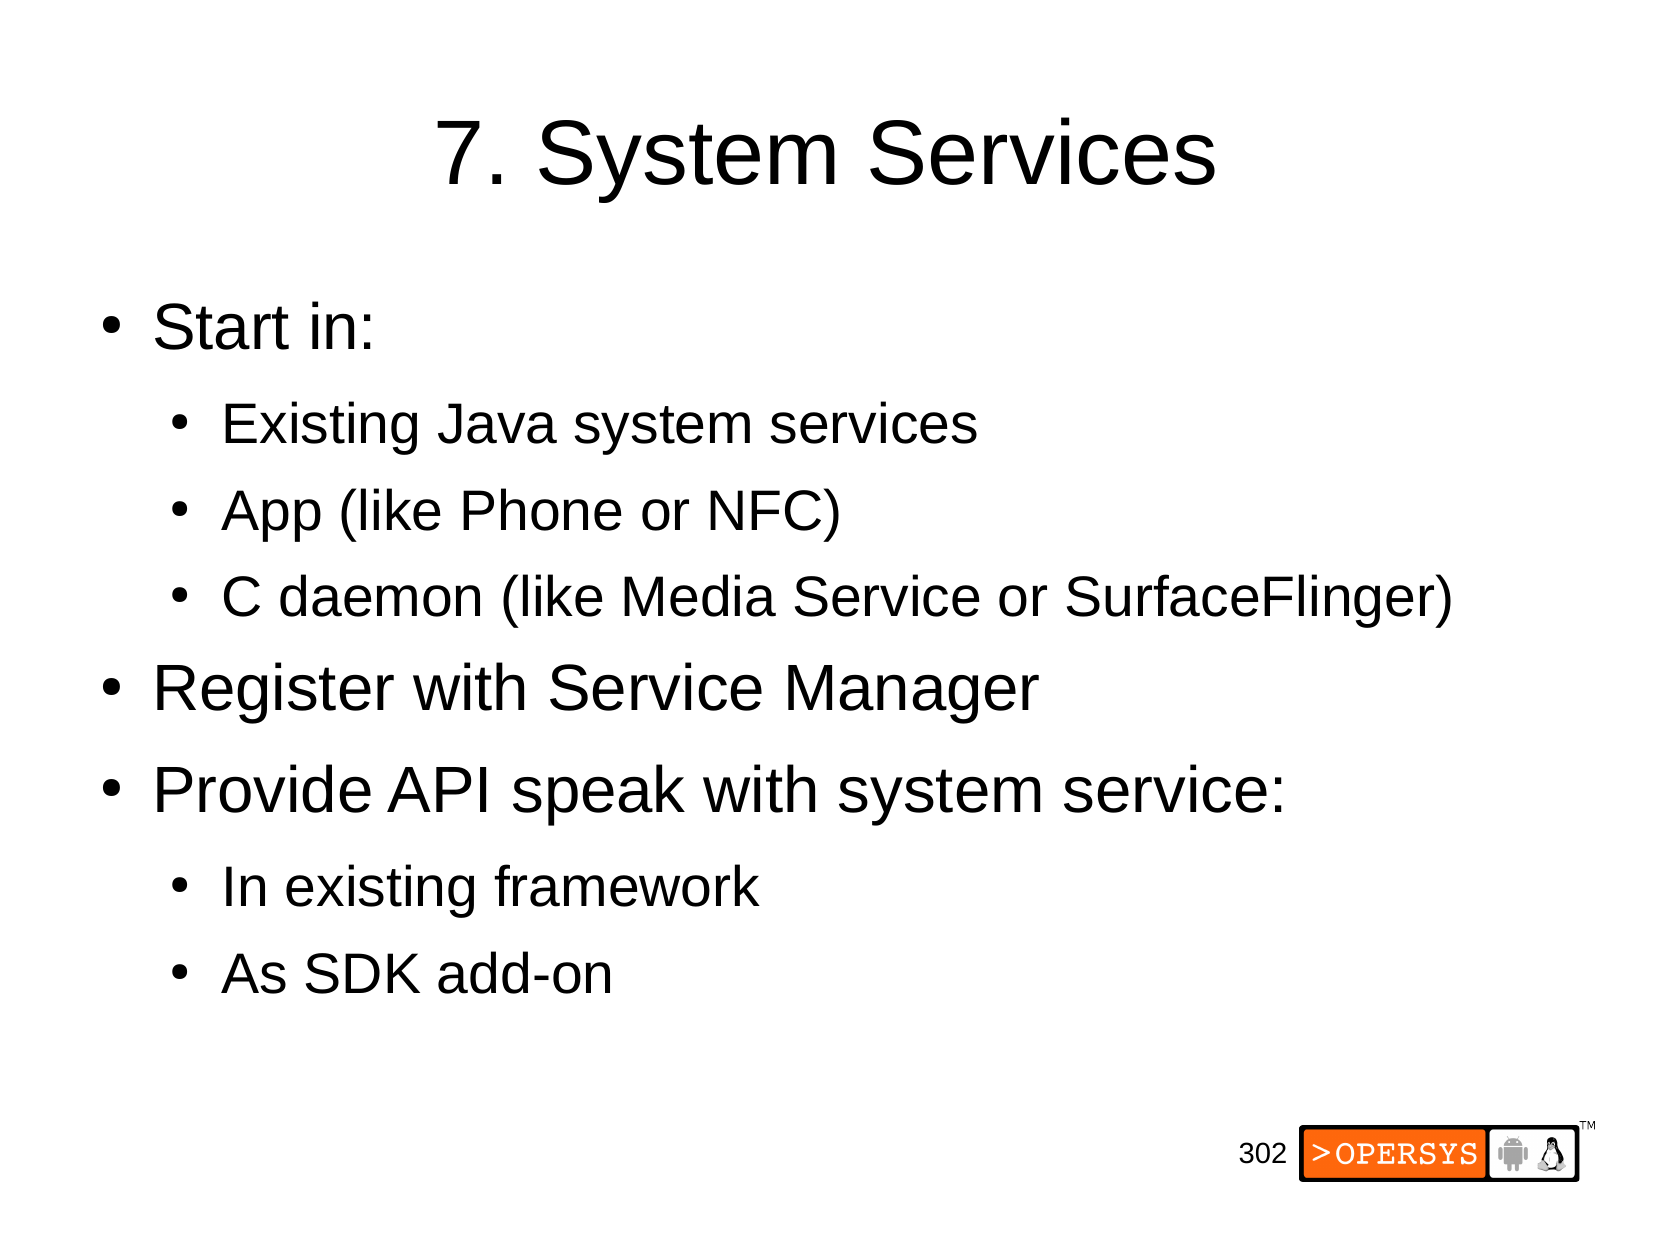

# 7. System Services
Start in:
Existing Java system services
App (like Phone or NFC)
C daemon (like Media Service or SurfaceFlinger)
Register with Service Manager
Provide API speak with system service:
In existing framework
As SDK add-on